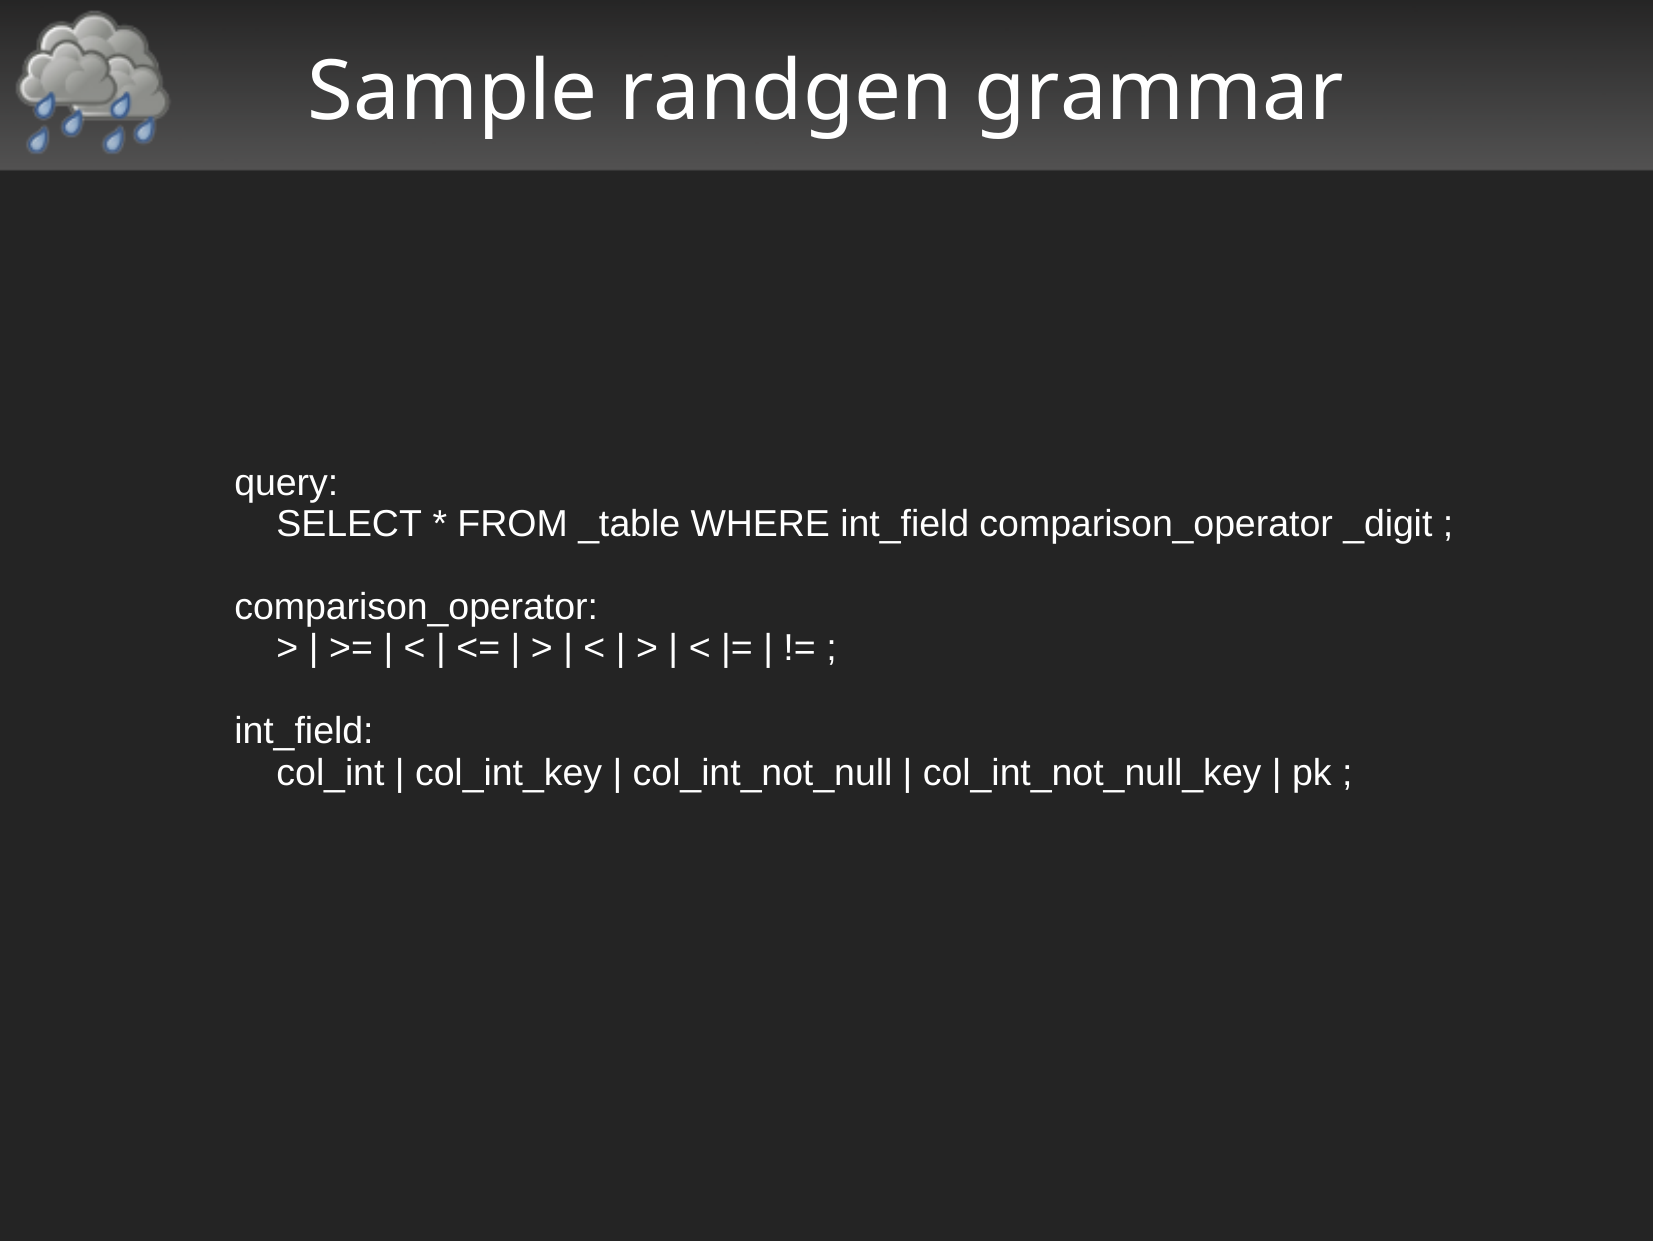

# Sample randgen grammar
query:
 SELECT * FROM _table WHERE int_field comparison_operator _digit ;
comparison_operator:
 > | >= | < | <= | > | < | > | < |= | != ;
int_field:
 col_int | col_int_key | col_int_not_null | col_int_not_null_key | pk ;